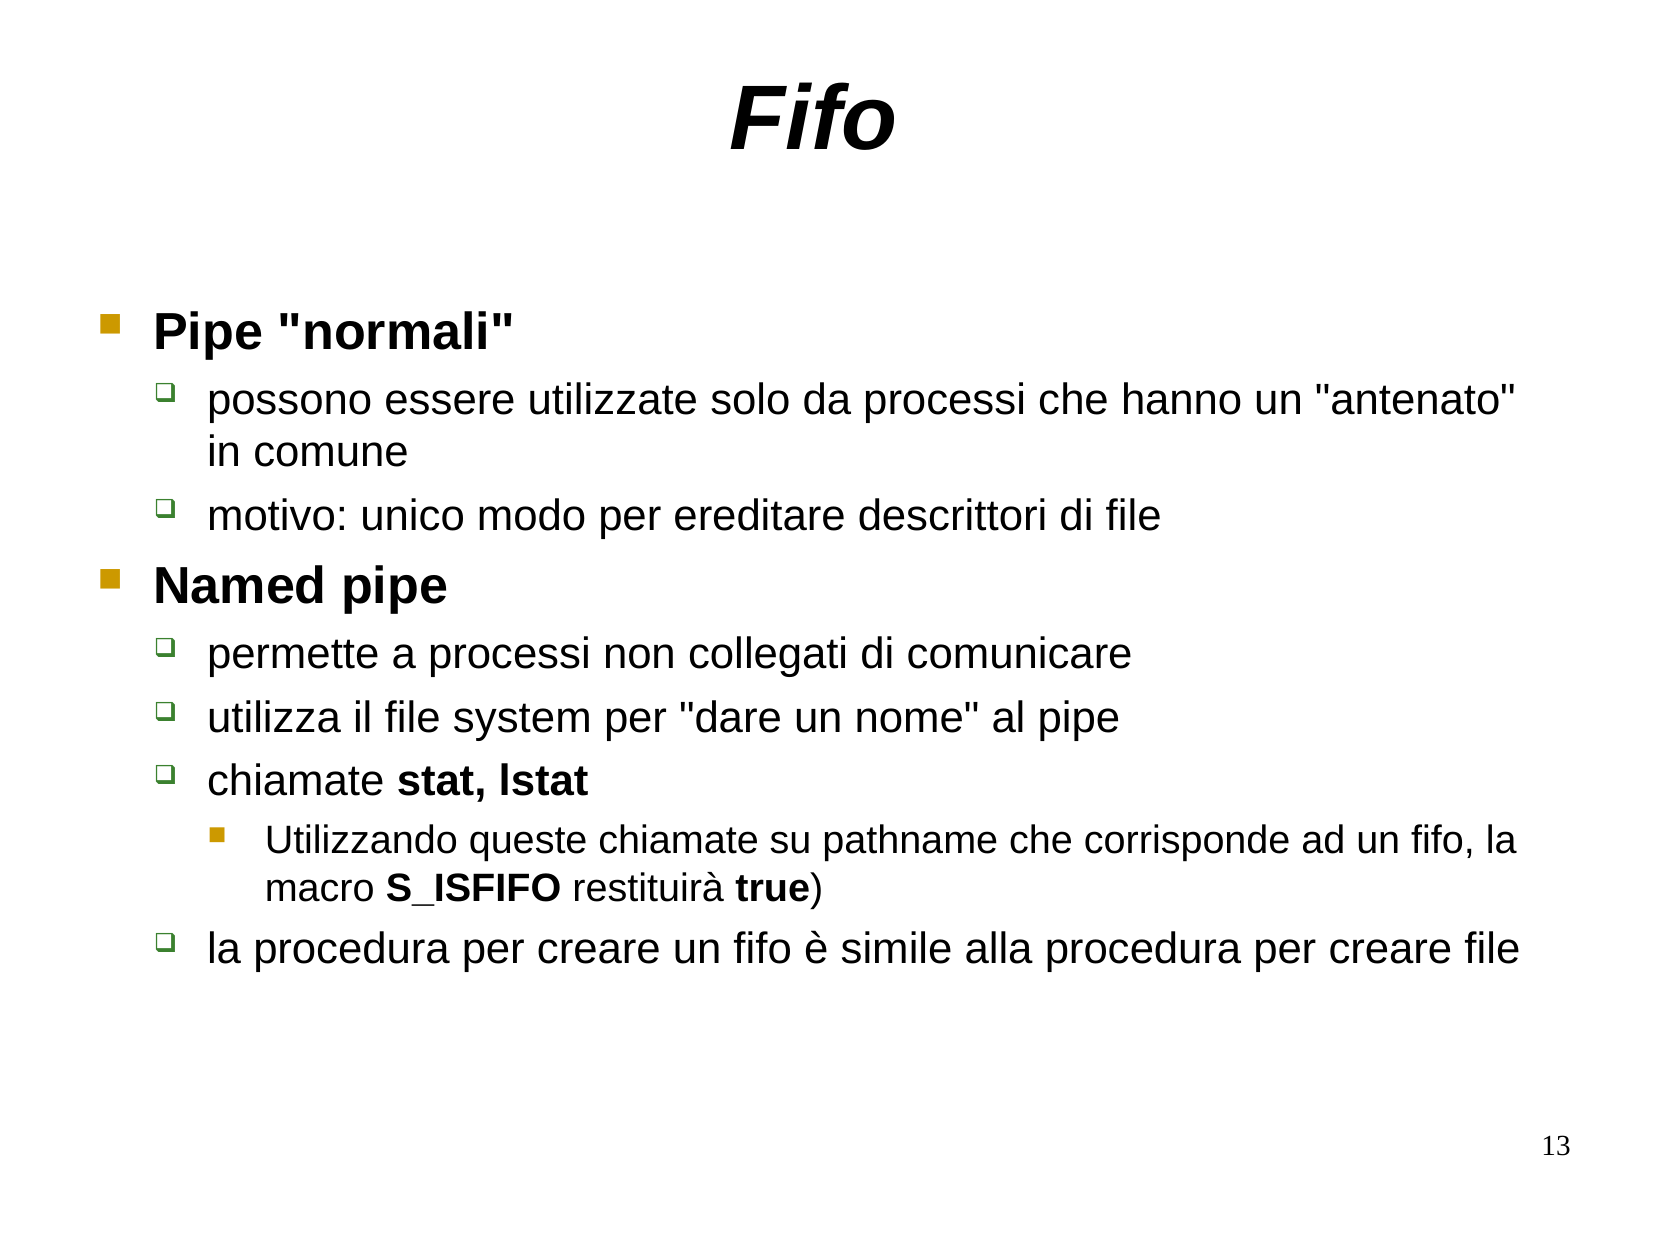

# Fifo
Pipe "normali"
possono essere utilizzate solo da processi che hanno un "antenato" in comune
motivo: unico modo per ereditare descrittori di file
Named pipe
permette a processi non collegati di comunicare
utilizza il file system per "dare un nome" al pipe
chiamate stat, lstat
Utilizzando queste chiamate su pathname che corrisponde ad un fifo, la macro S_ISFIFO restituirà true)
la procedura per creare un fifo è simile alla procedura per creare file
13